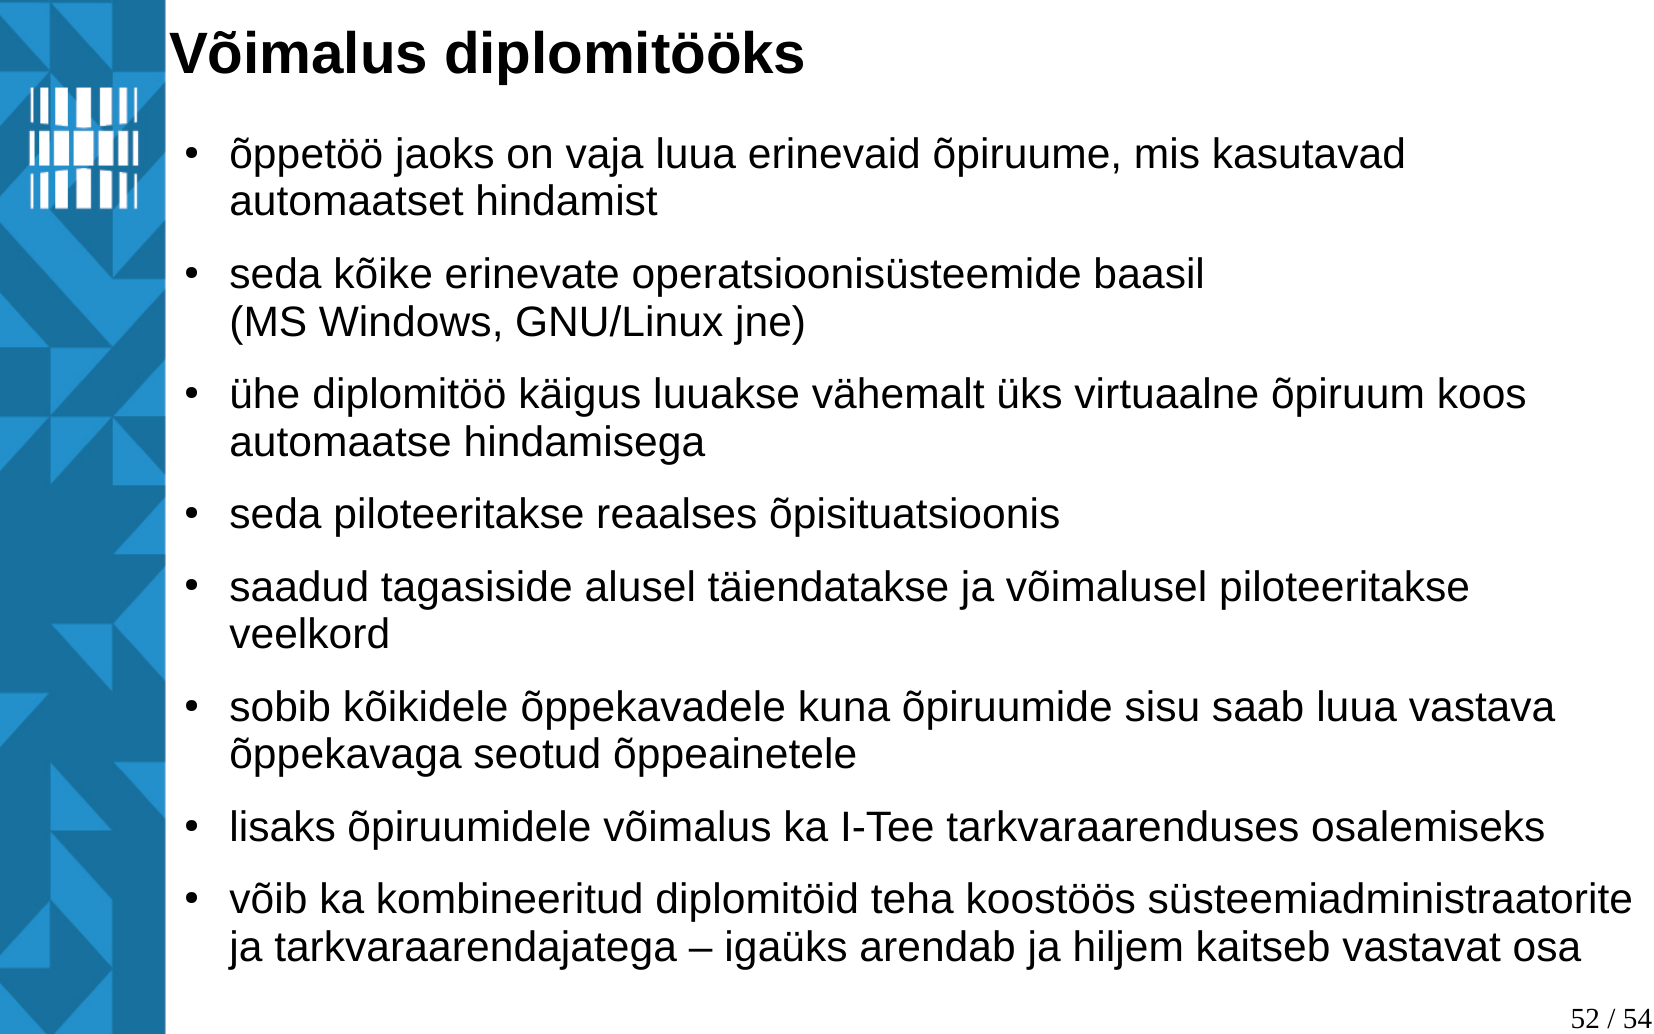

# Võimalus diplomitööks
õppetöö jaoks on vaja luua erinevaid õpiruume, mis kasutavad automaatset hindamist
seda kõike erinevate operatsioonisüsteemide baasil
(MS Windows, GNU/Linux jne)
ühe diplomitöö käigus luuakse vähemalt üks virtuaalne õpiruum koos automaatse hindamisega
seda piloteeritakse reaalses õpisituatsioonis
saadud tagasiside alusel täiendatakse ja võimalusel piloteeritakse veelkord
sobib kõikidele õppekavadele kuna õpiruumide sisu saab luua vastava õppekavaga seotud õppeainetele
lisaks õpiruumidele võimalus ka I-Tee tarkvaraarenduses osalemiseks
võib ka kombineeritud diplomitöid teha koostöös süsteemiadministraatorite ja tarkvaraarendajatega – igaüks arendab ja hiljem kaitseb vastavat osa
52